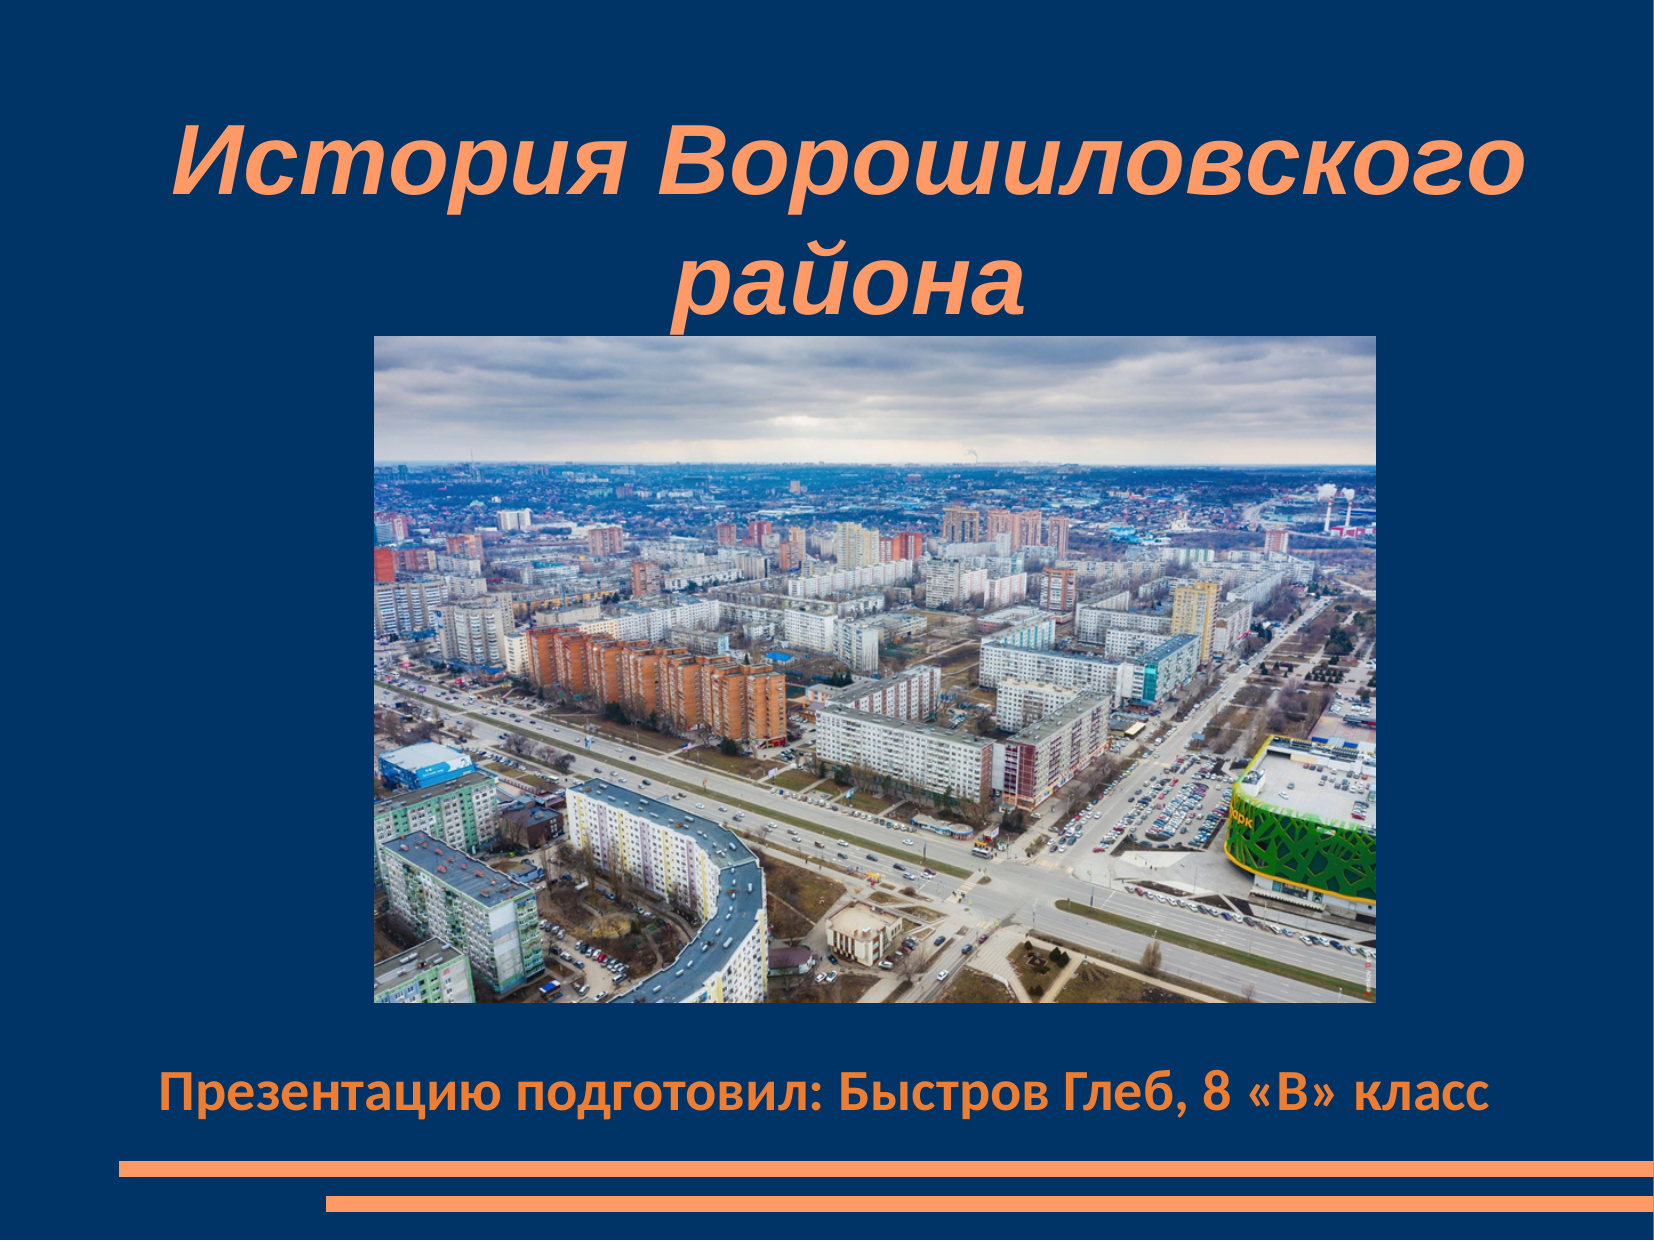

# История Ворошиловского района
Презентацию подготовил: Быстров Глеб, 8 «В» класс